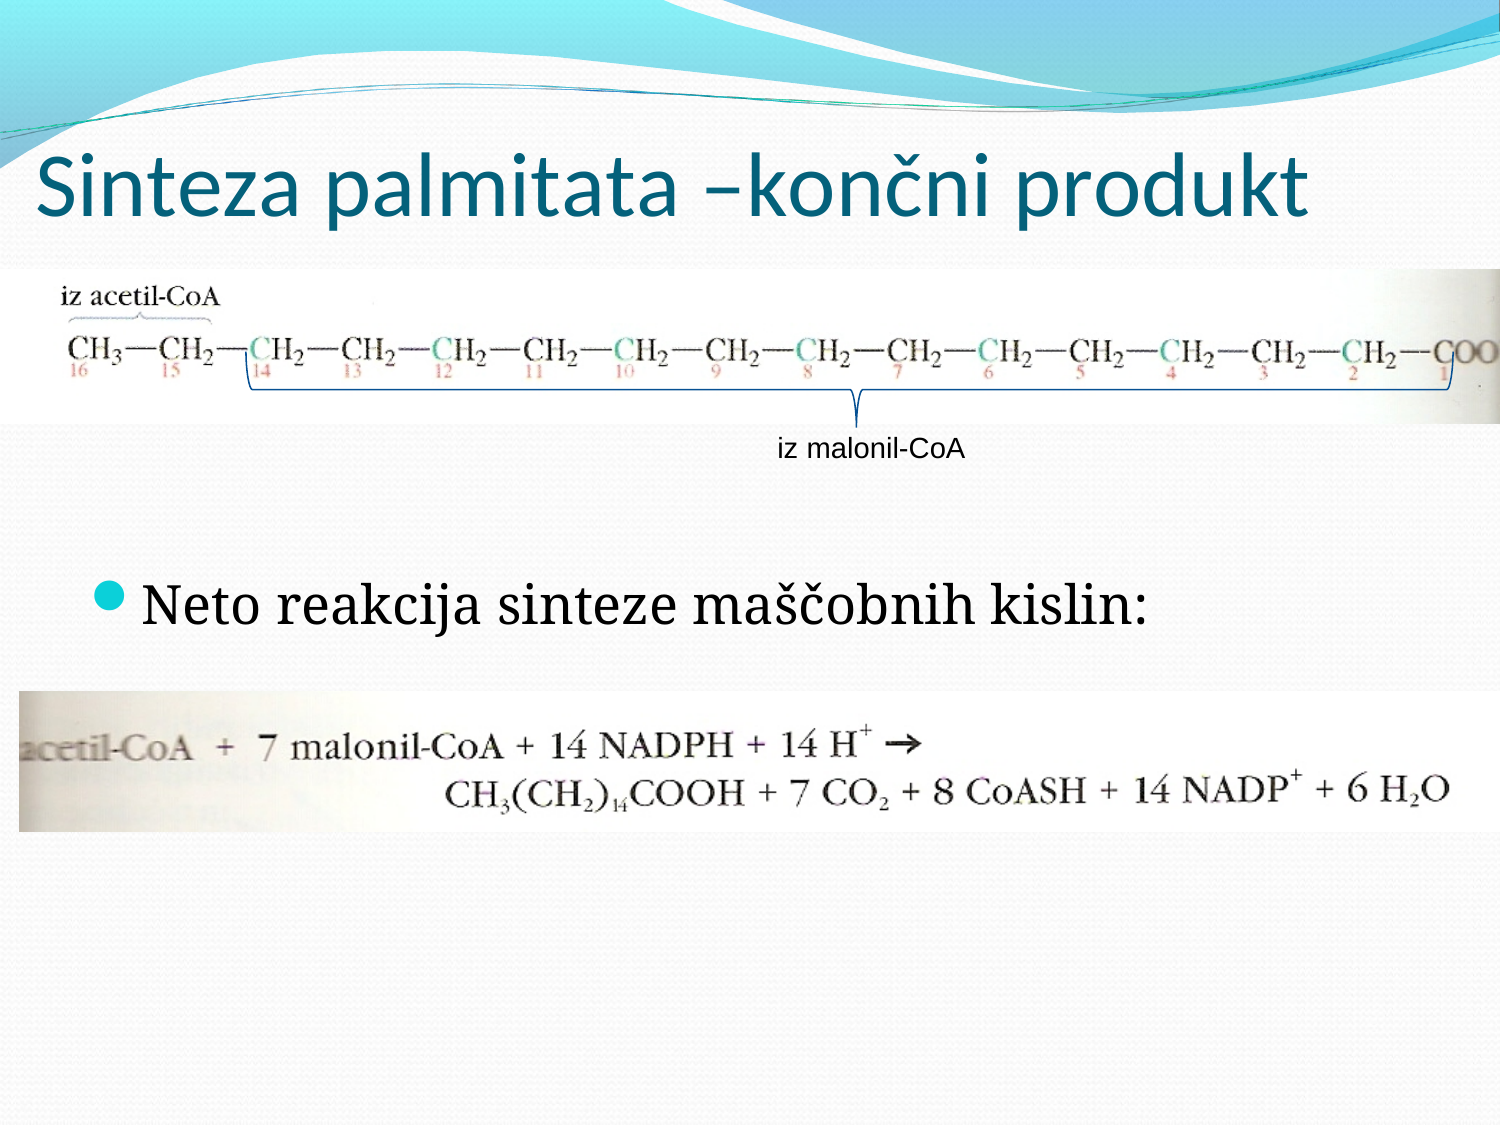

Sinteza palmitata –končni produkt
iz malonil-CoA
# Neto reakcija sinteze maščobnih kislin: